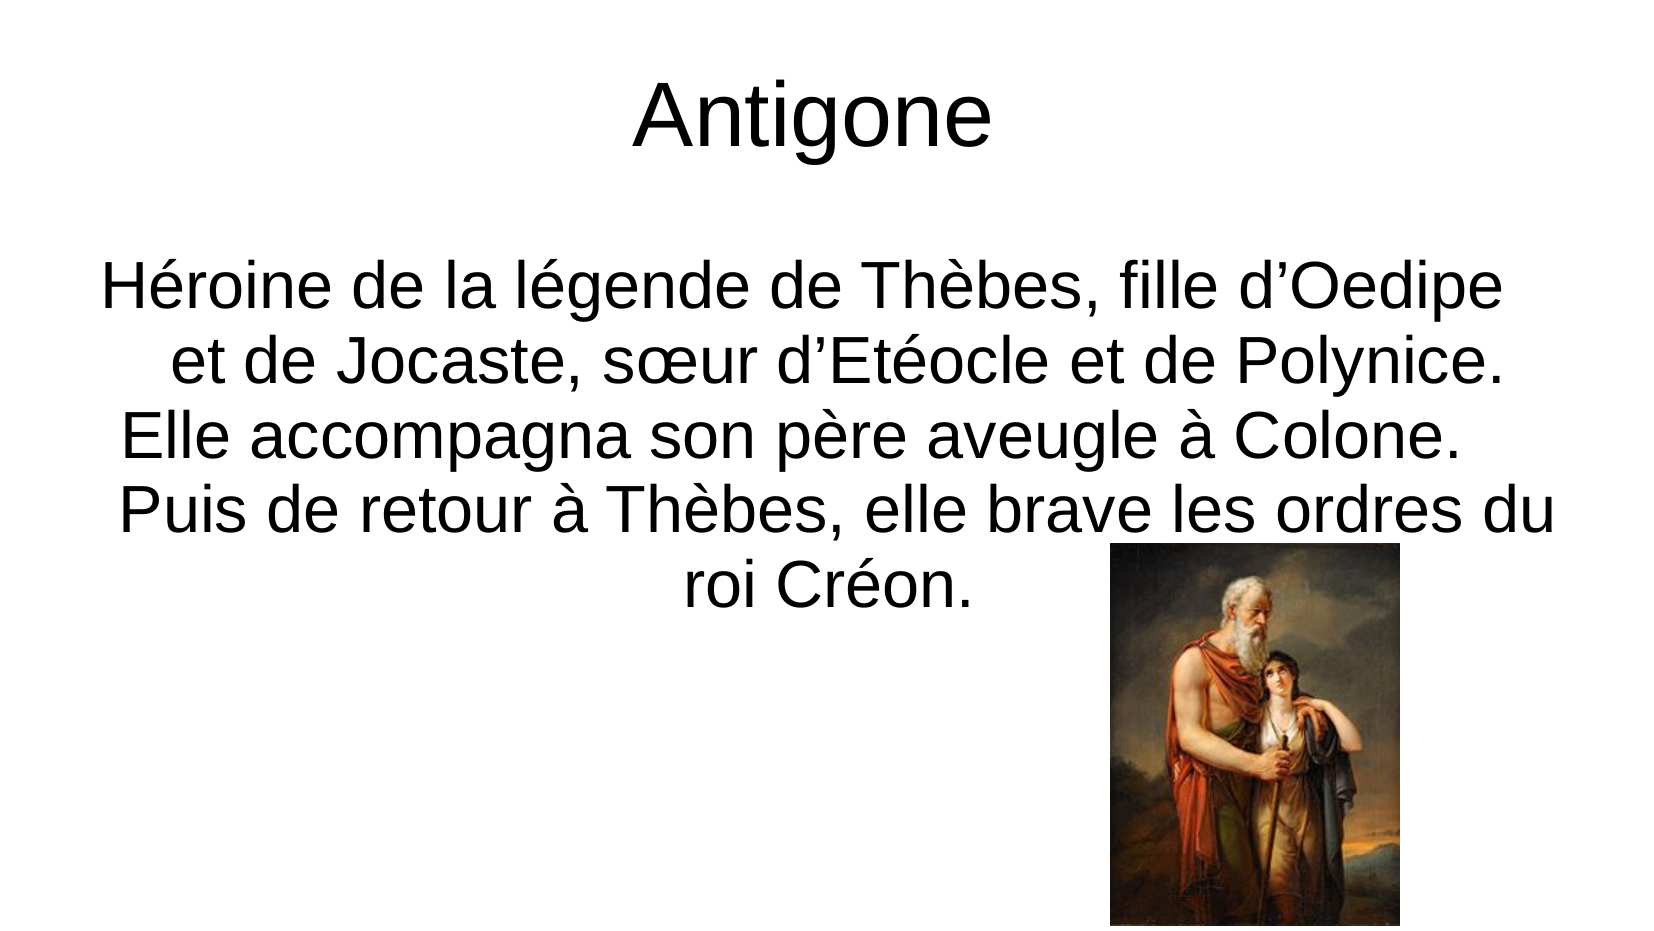

# Antigone
Héroine de la légende de Thèbes, fille d’Oedipe 		et de Jocaste, sœur d’Etéocle et de Polynice. Elle accompagna son père aveugle à Colone. Puis de retour à Thèbes, elle brave les ordres du roi Créon.